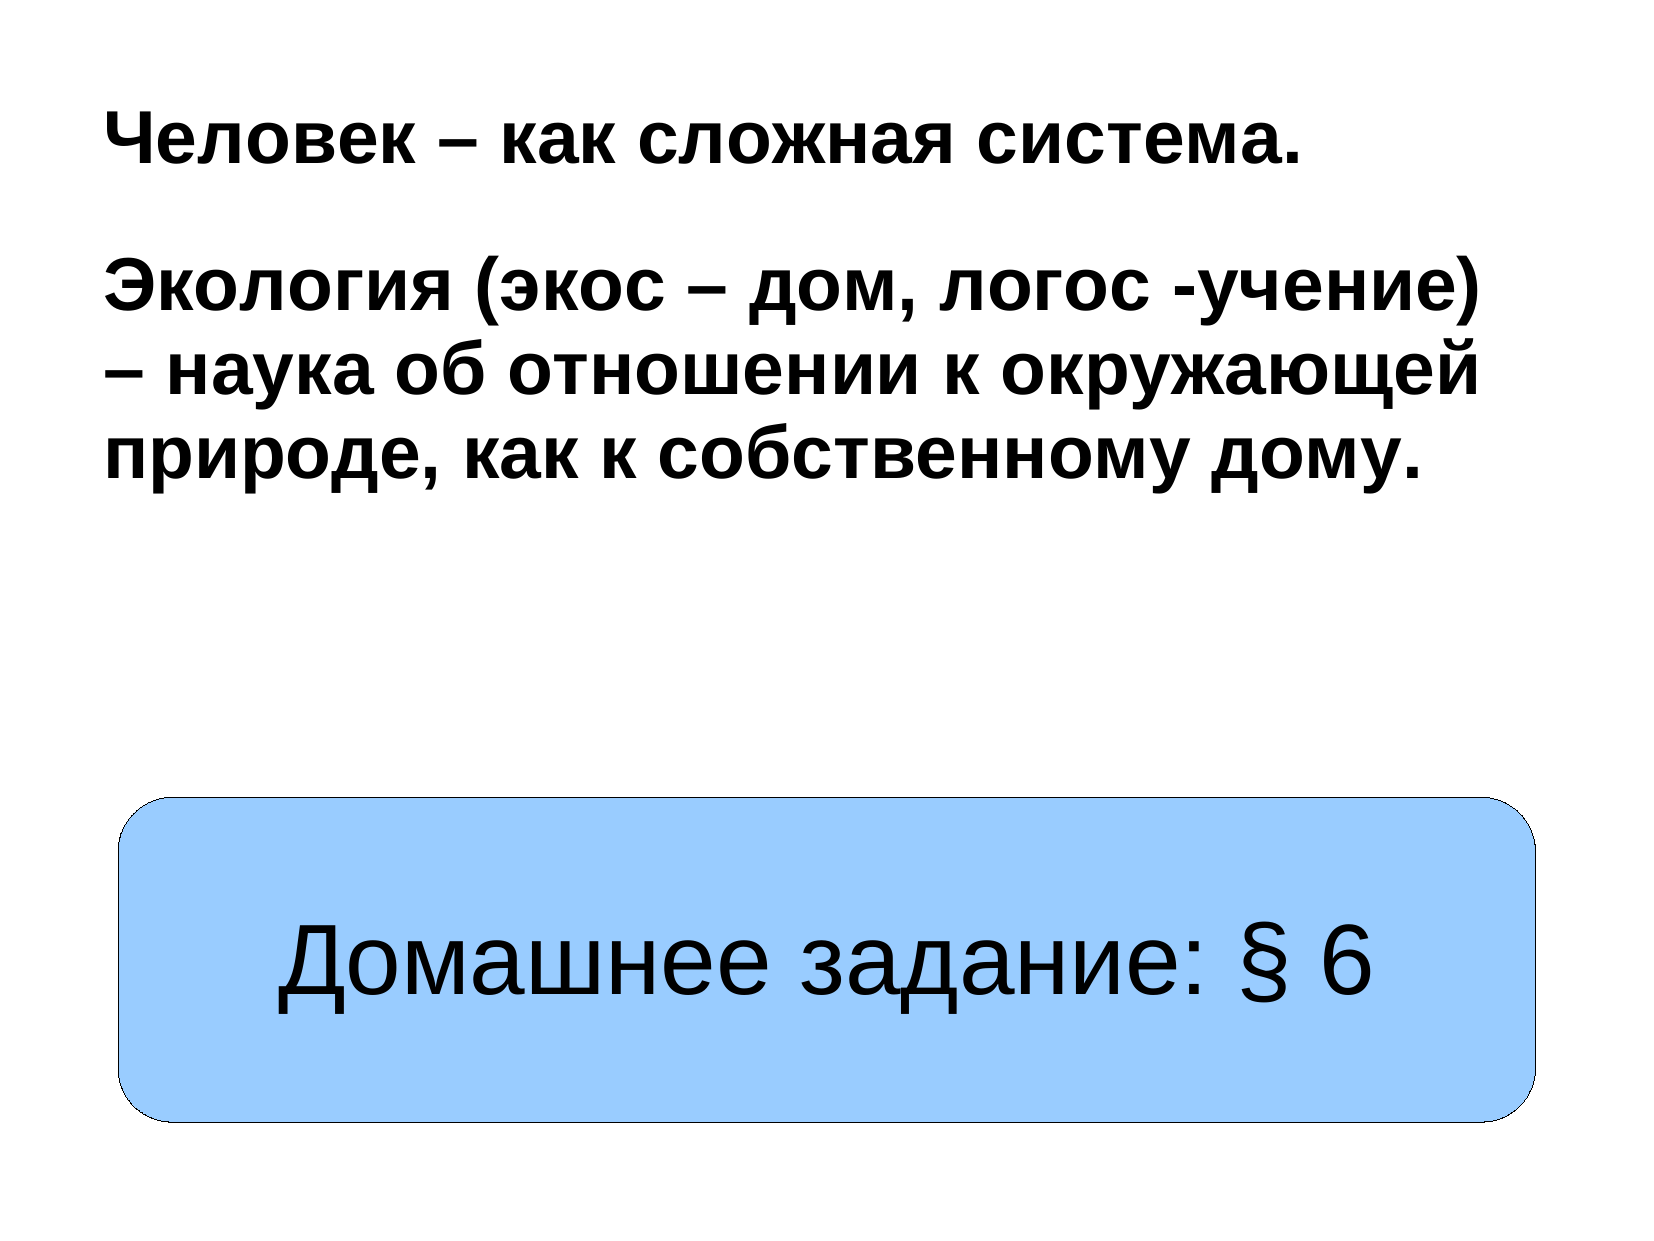

Человек – как сложная система.
Экология (экос – дом, логос -учение) – наука об отношении к окружающей природе, как к собственному дому.
Домашнее задание: § 6